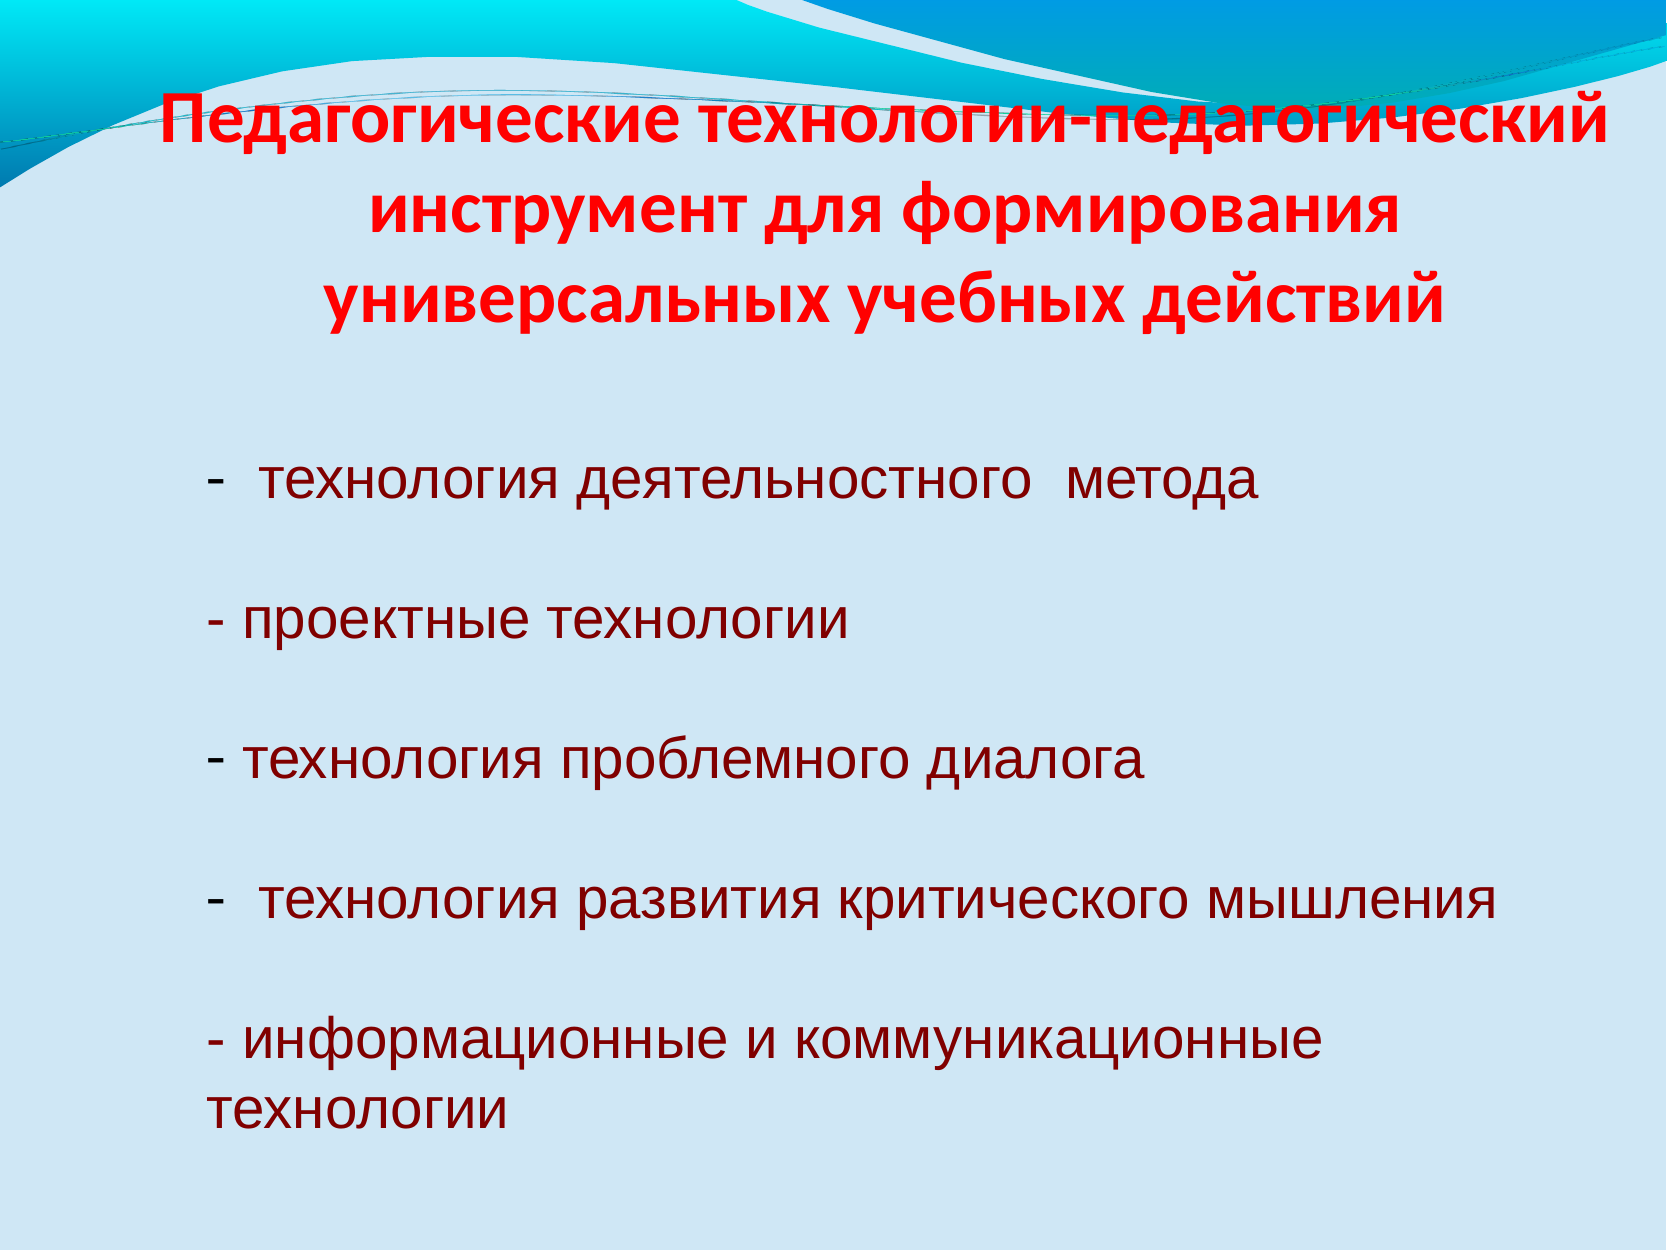

Педагогические технологии-педагогический инструмент для формирования универсальных учебных действий
 технология деятельностного метода
- проектные технологии
технология проблемного диалога
 технология развития критического мышления
- информационные и коммуникационные технологии